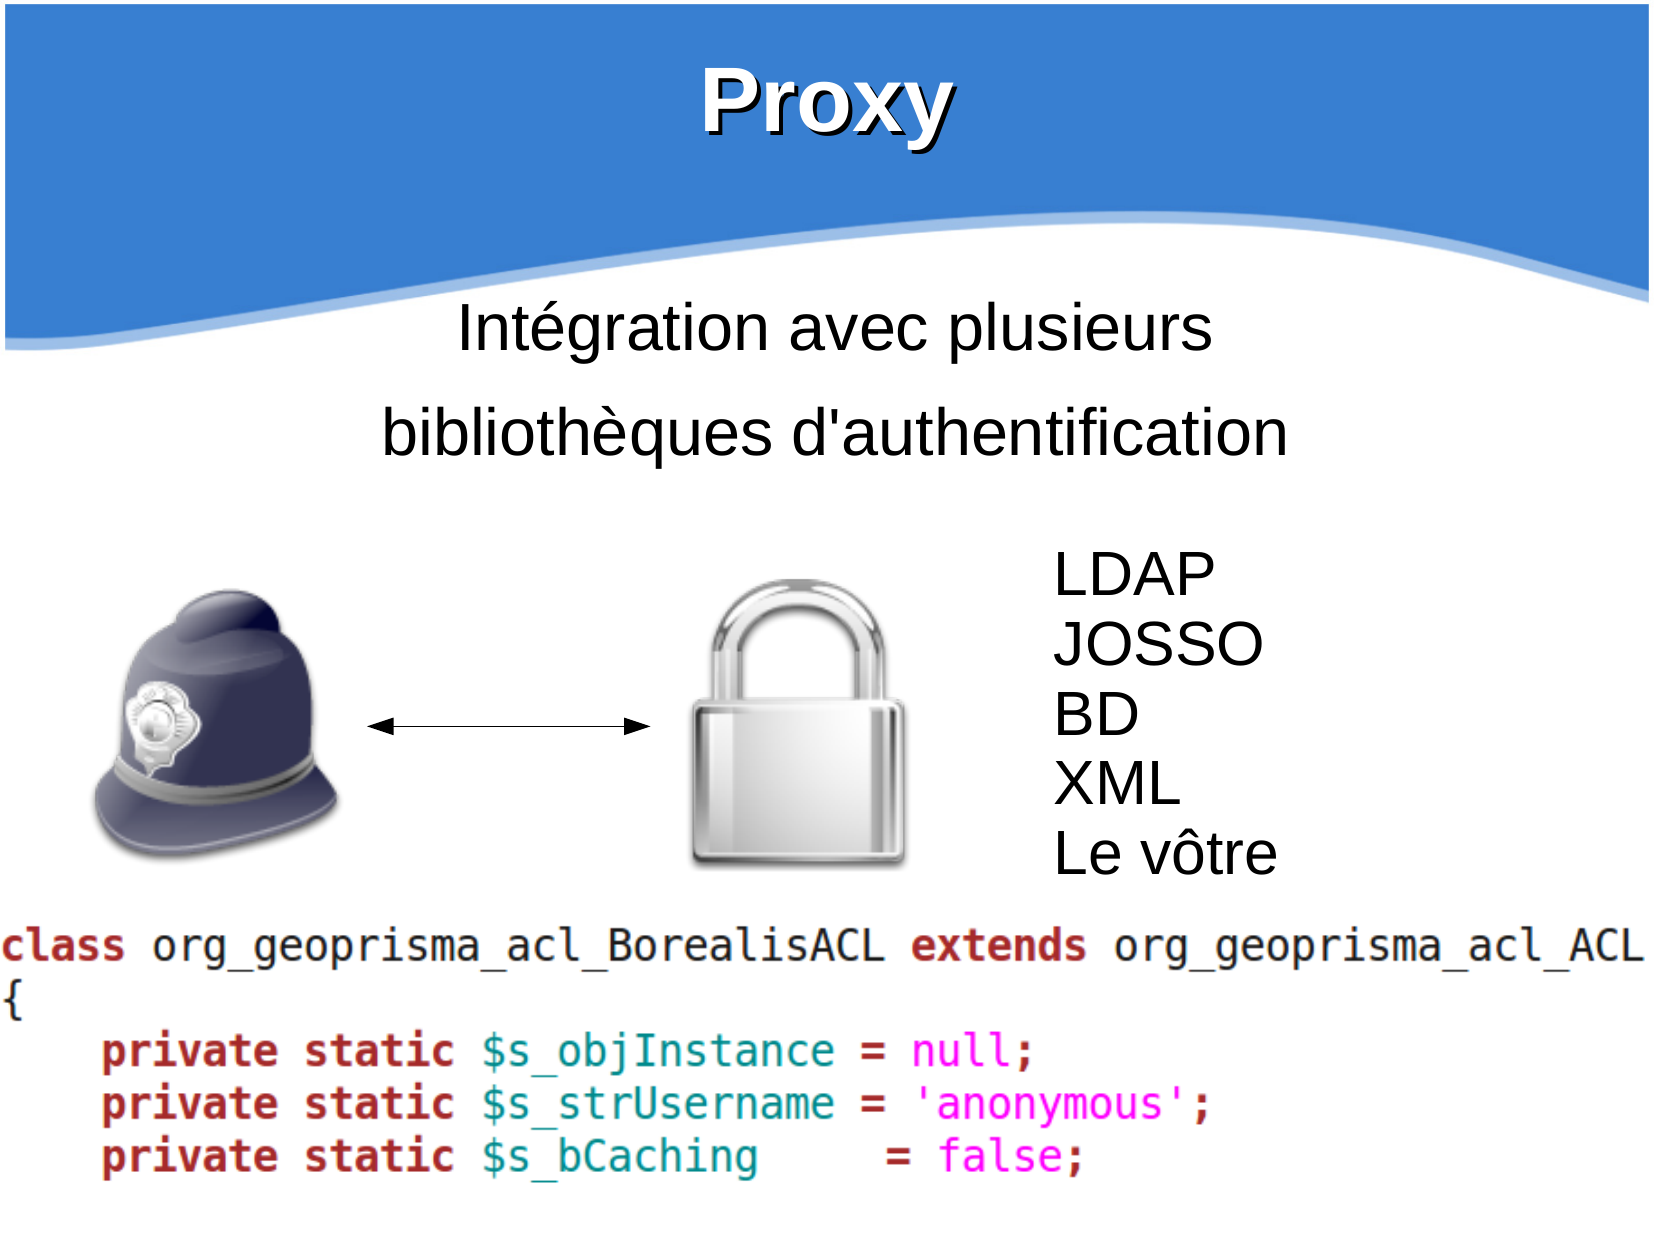

# Proxy
Intégration avec plusieurs
bibliothèques d'authentification
 LDAP
 JOSSO
 BD
 XML
 Le vôtre